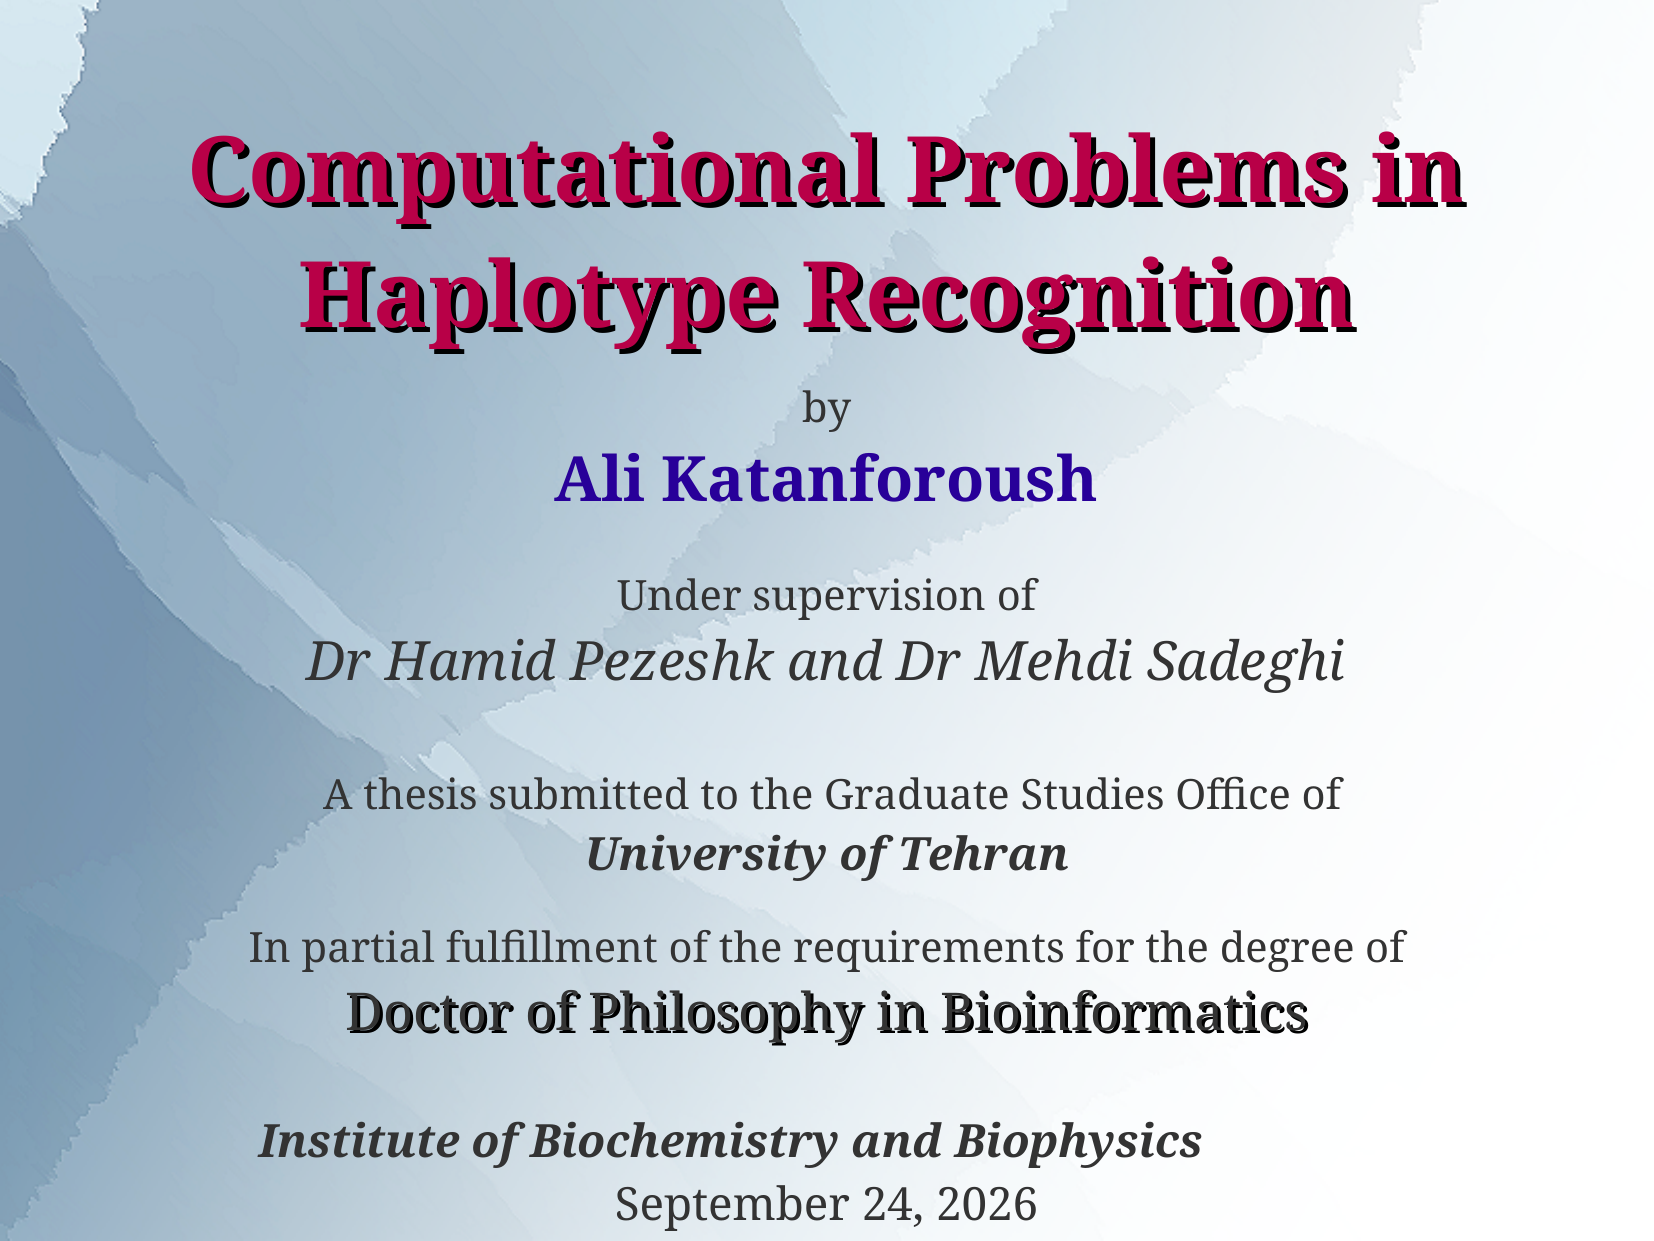

# Computational Problems in Haplotype Recognition
by
Ali Katanforoush
Under supervision of
Dr Hamid Pezeshk and Dr Mehdi Sadeghi
 A thesis submitted to the Graduate Studies Office of
University of Tehran
In partial fulfillment of the requirements for the degree of
Doctor of Philosophy in Bioinformatics
Institute of Biochemistry and Biophysics